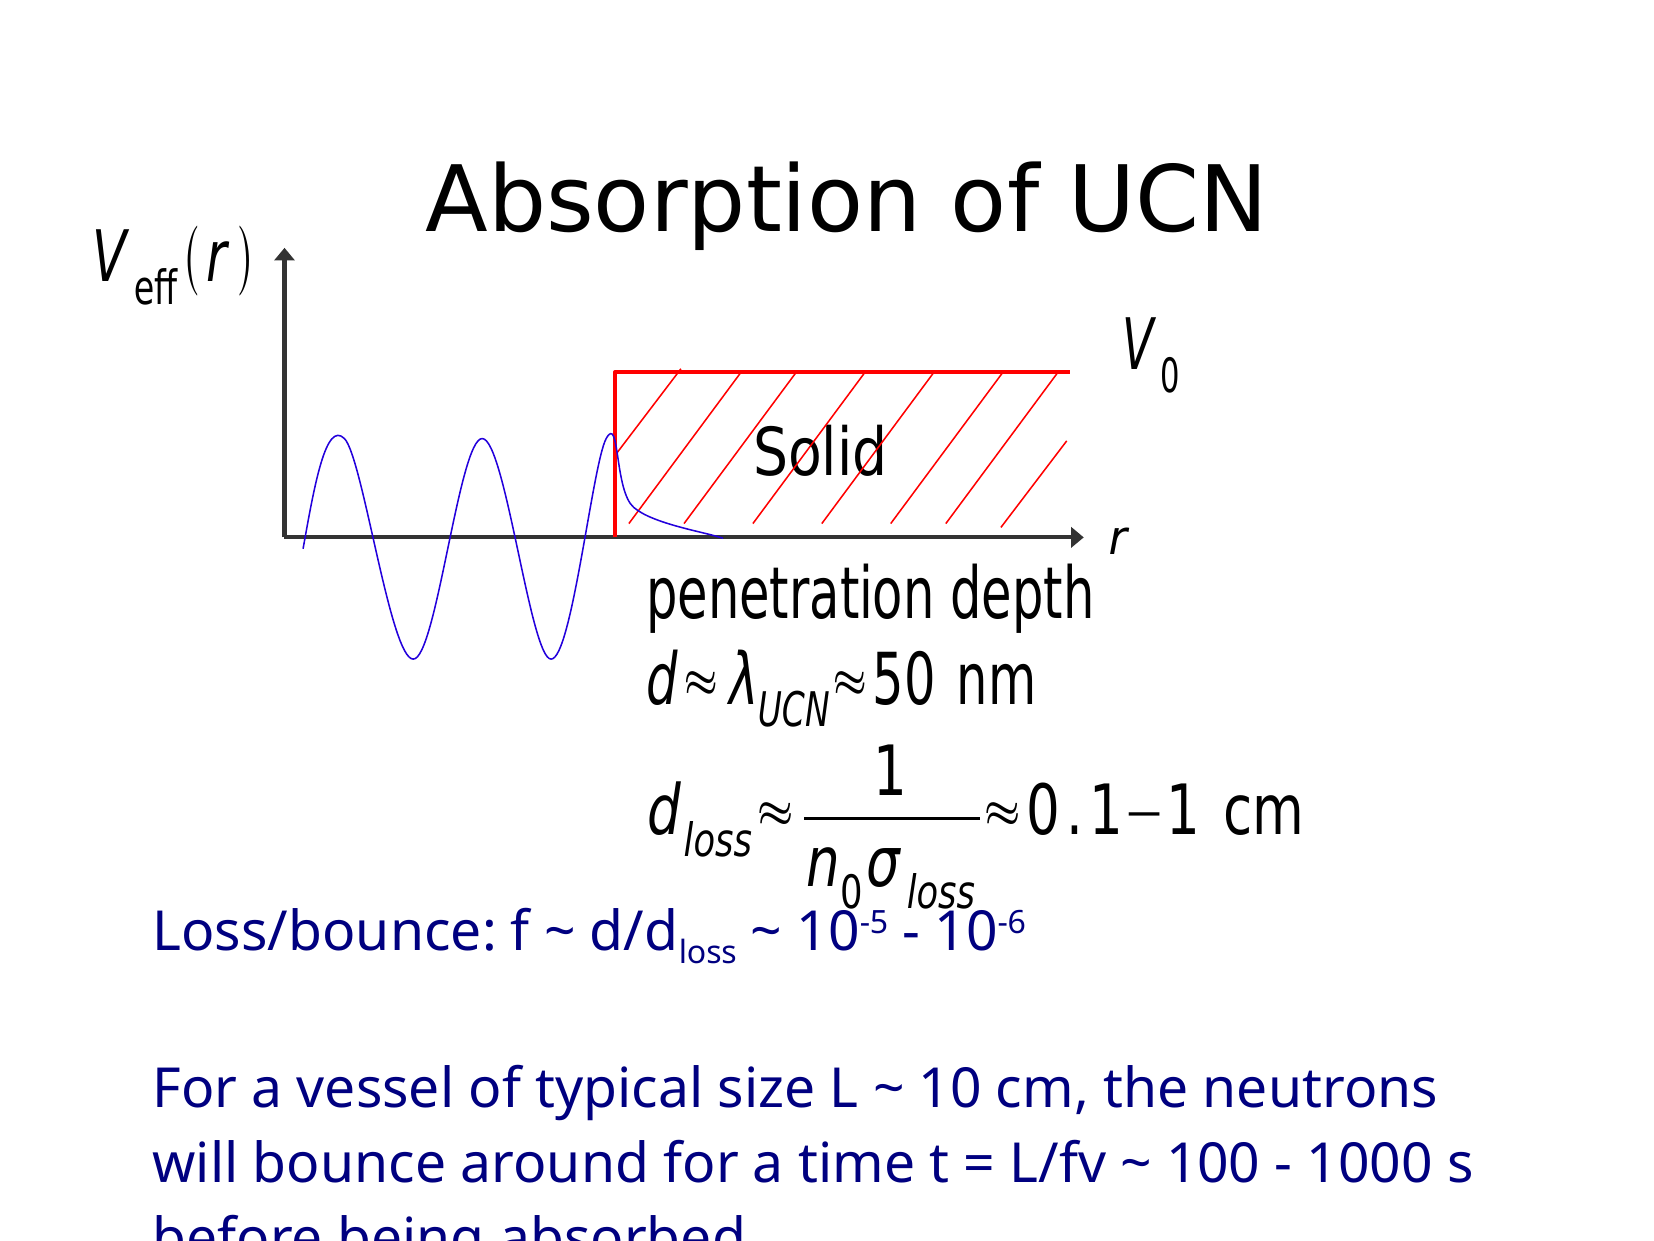

# Absorption of UCN
Loss/bounce: f ~ d/dloss ~ 10-5 - 10-6
For a vessel of typical size L ~ 10 cm, the neutrons will bounce around for a time t = L/fv ~ 100 - 1000 s before being absorbed